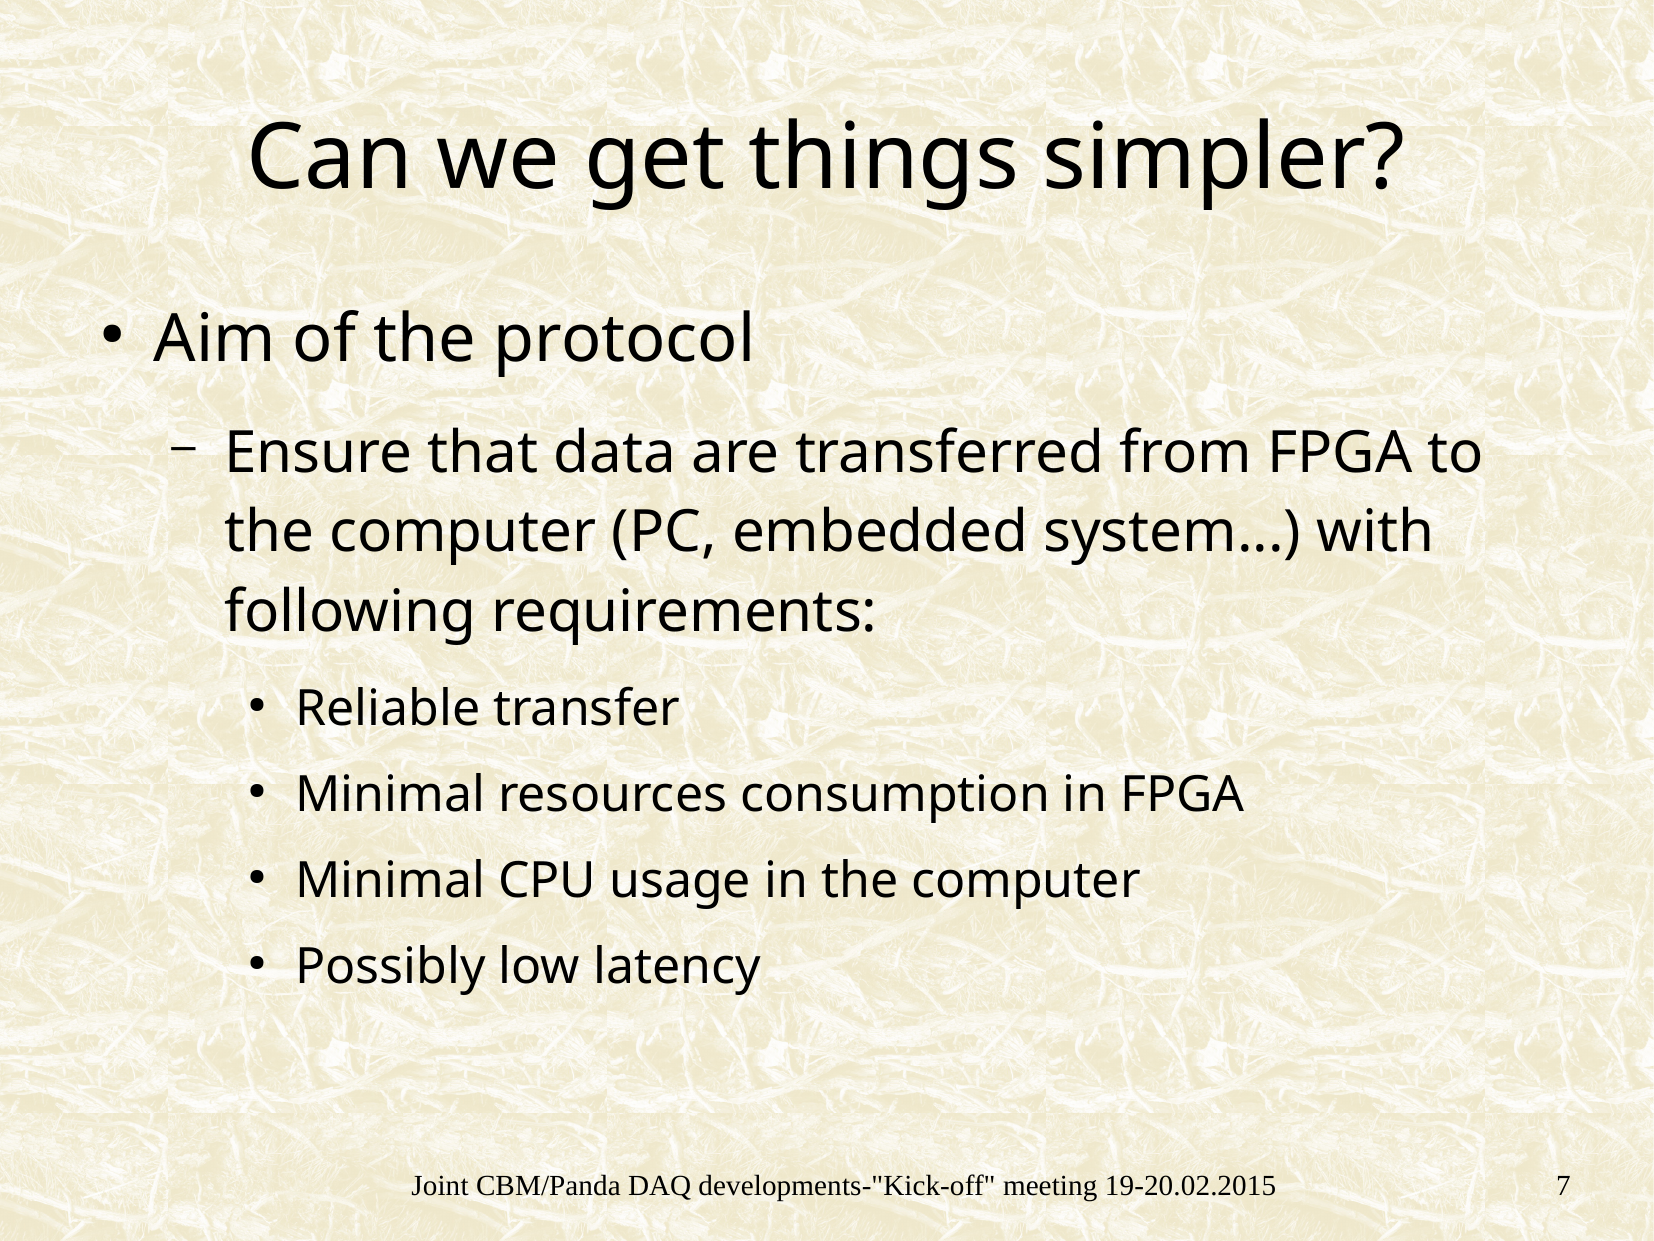

# Can we get things simpler?
Aim of the protocol
Ensure that data are transferred from FPGA to the computer (PC, embedded system...) with following requirements:
Reliable transfer
Minimal resources consumption in FPGA
Minimal CPU usage in the computer
Possibly low latency
Joint CBM/Panda DAQ developments-"Kick-off" meeting 19-20.02.2015
7